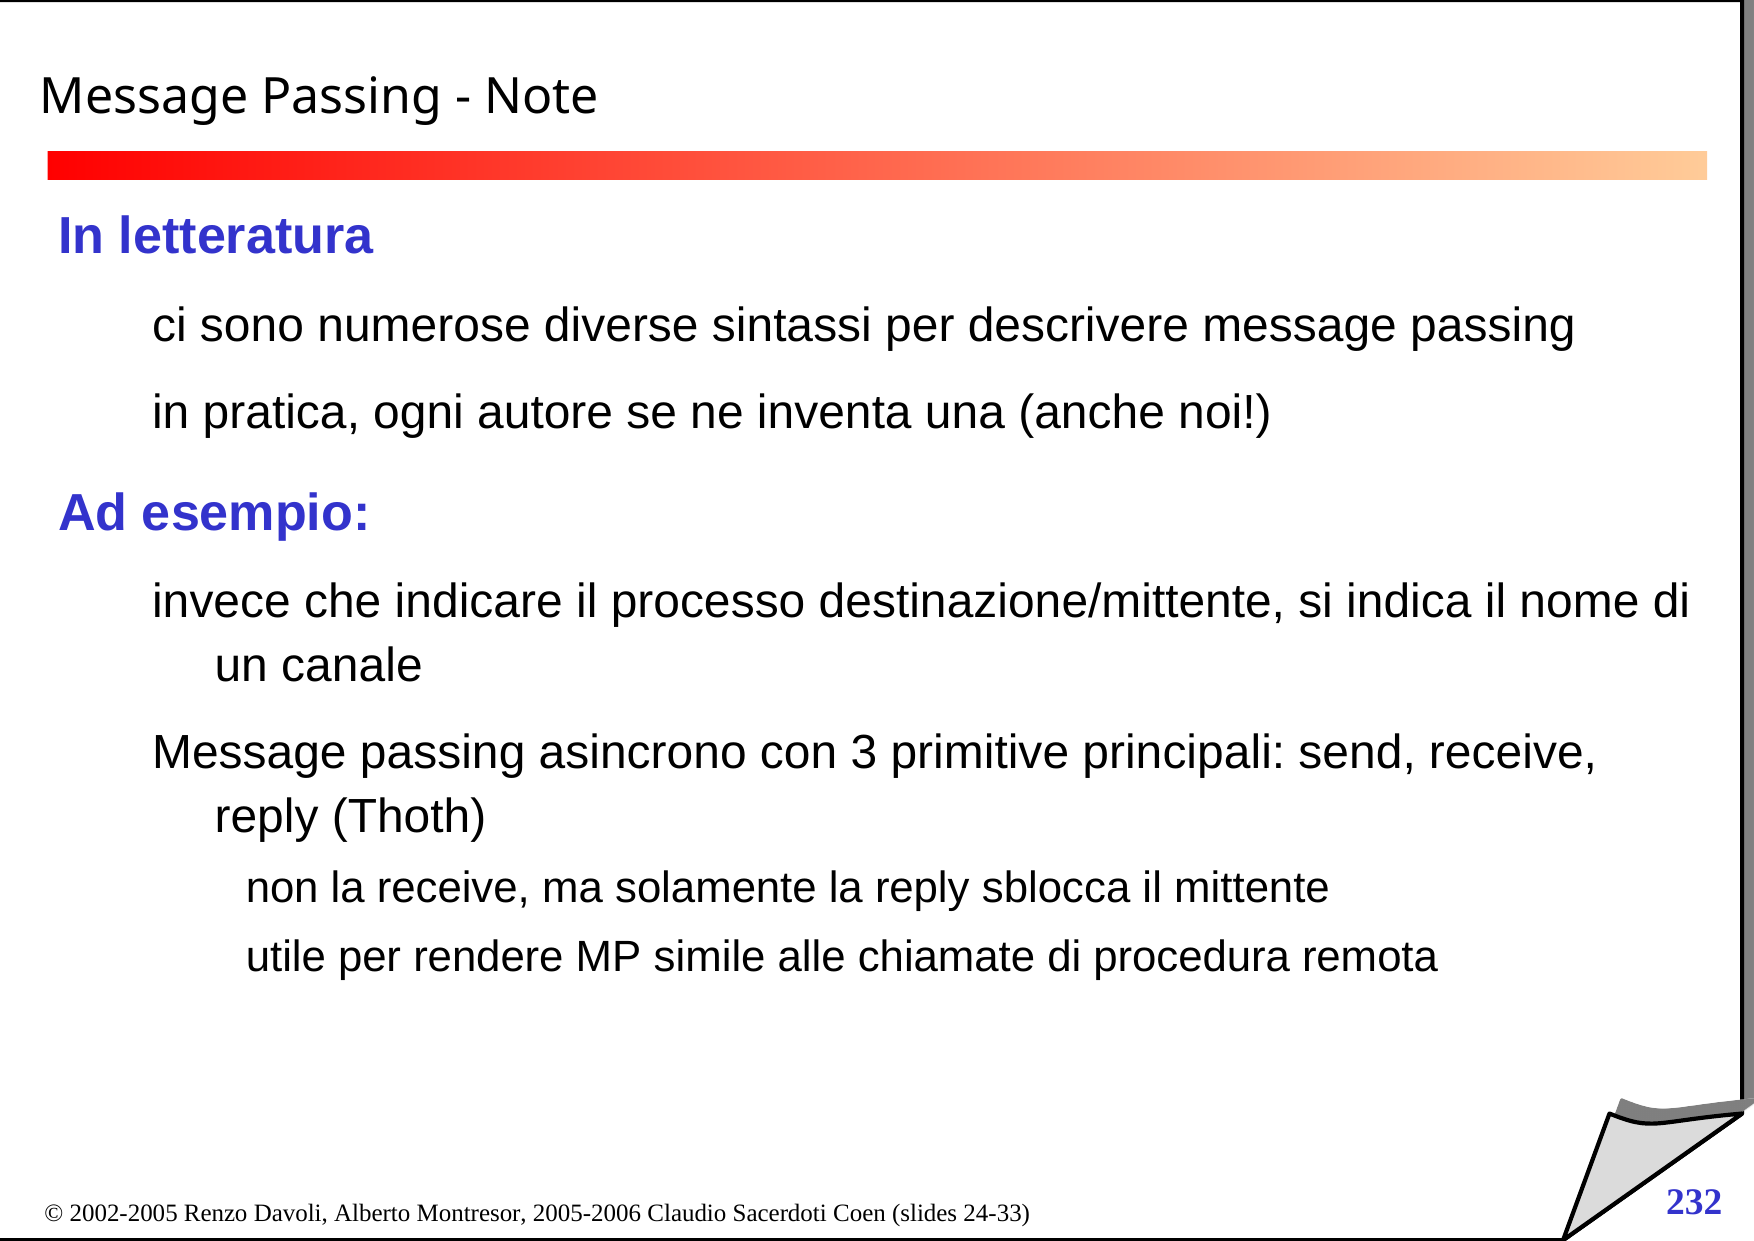

# Message Passing - Note
In letteratura
ci sono numerose diverse sintassi per descrivere message passing
in pratica, ogni autore se ne inventa una (anche noi!)
Ad esempio:
invece che indicare il processo destinazione/mittente, si indica il nome di un canale
Message passing asincrono con 3 primitive principali: send, receive, reply (Thoth)
non la receive, ma solamente la reply sblocca il mittente
utile per rendere MP simile alle chiamate di procedura remota